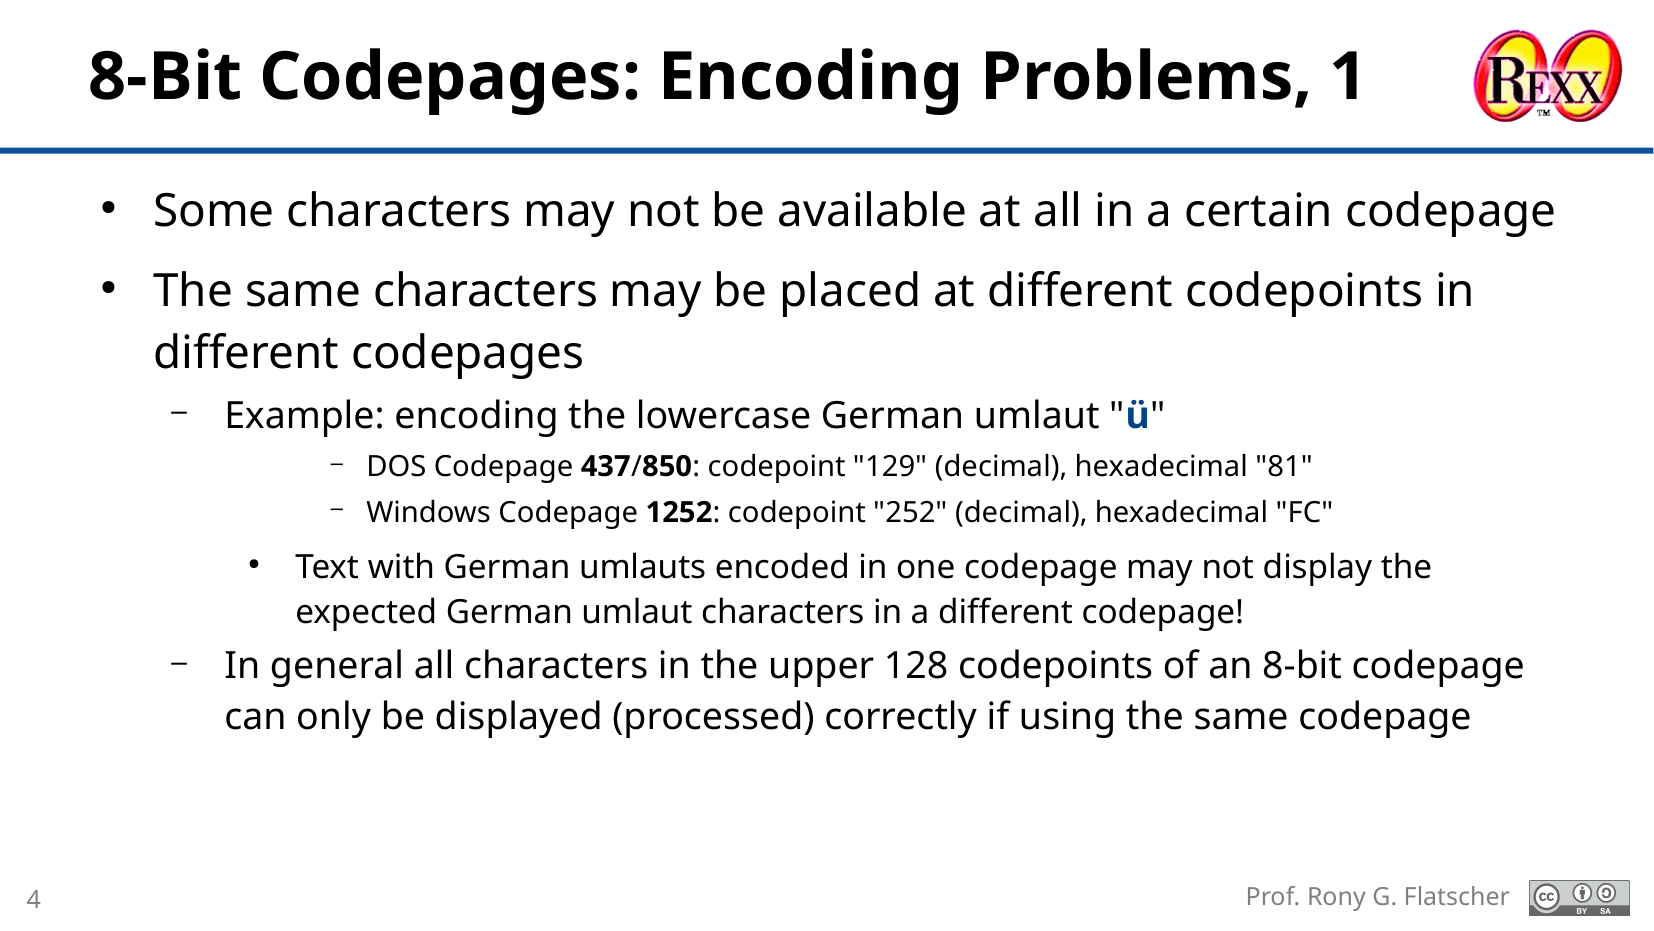

# 8-Bit Codepages: Encoding Problems, 1
Some characters may not be available at all in a certain codepage
The same characters may be placed at different codepoints in different codepages
Example: encoding the lowercase German umlaut "ü"
DOS Codepage 437/850: codepoint "129" (decimal), hexadecimal "81"
Windows Codepage 1252: codepoint "252" (decimal), hexadecimal "FC"
Text with German umlauts encoded in one codepage may not display the expected German umlaut characters in a different codepage!
In general all characters in the upper 128 codepoints of an 8-bit codepage can only be displayed (processed) correctly if using the same codepage